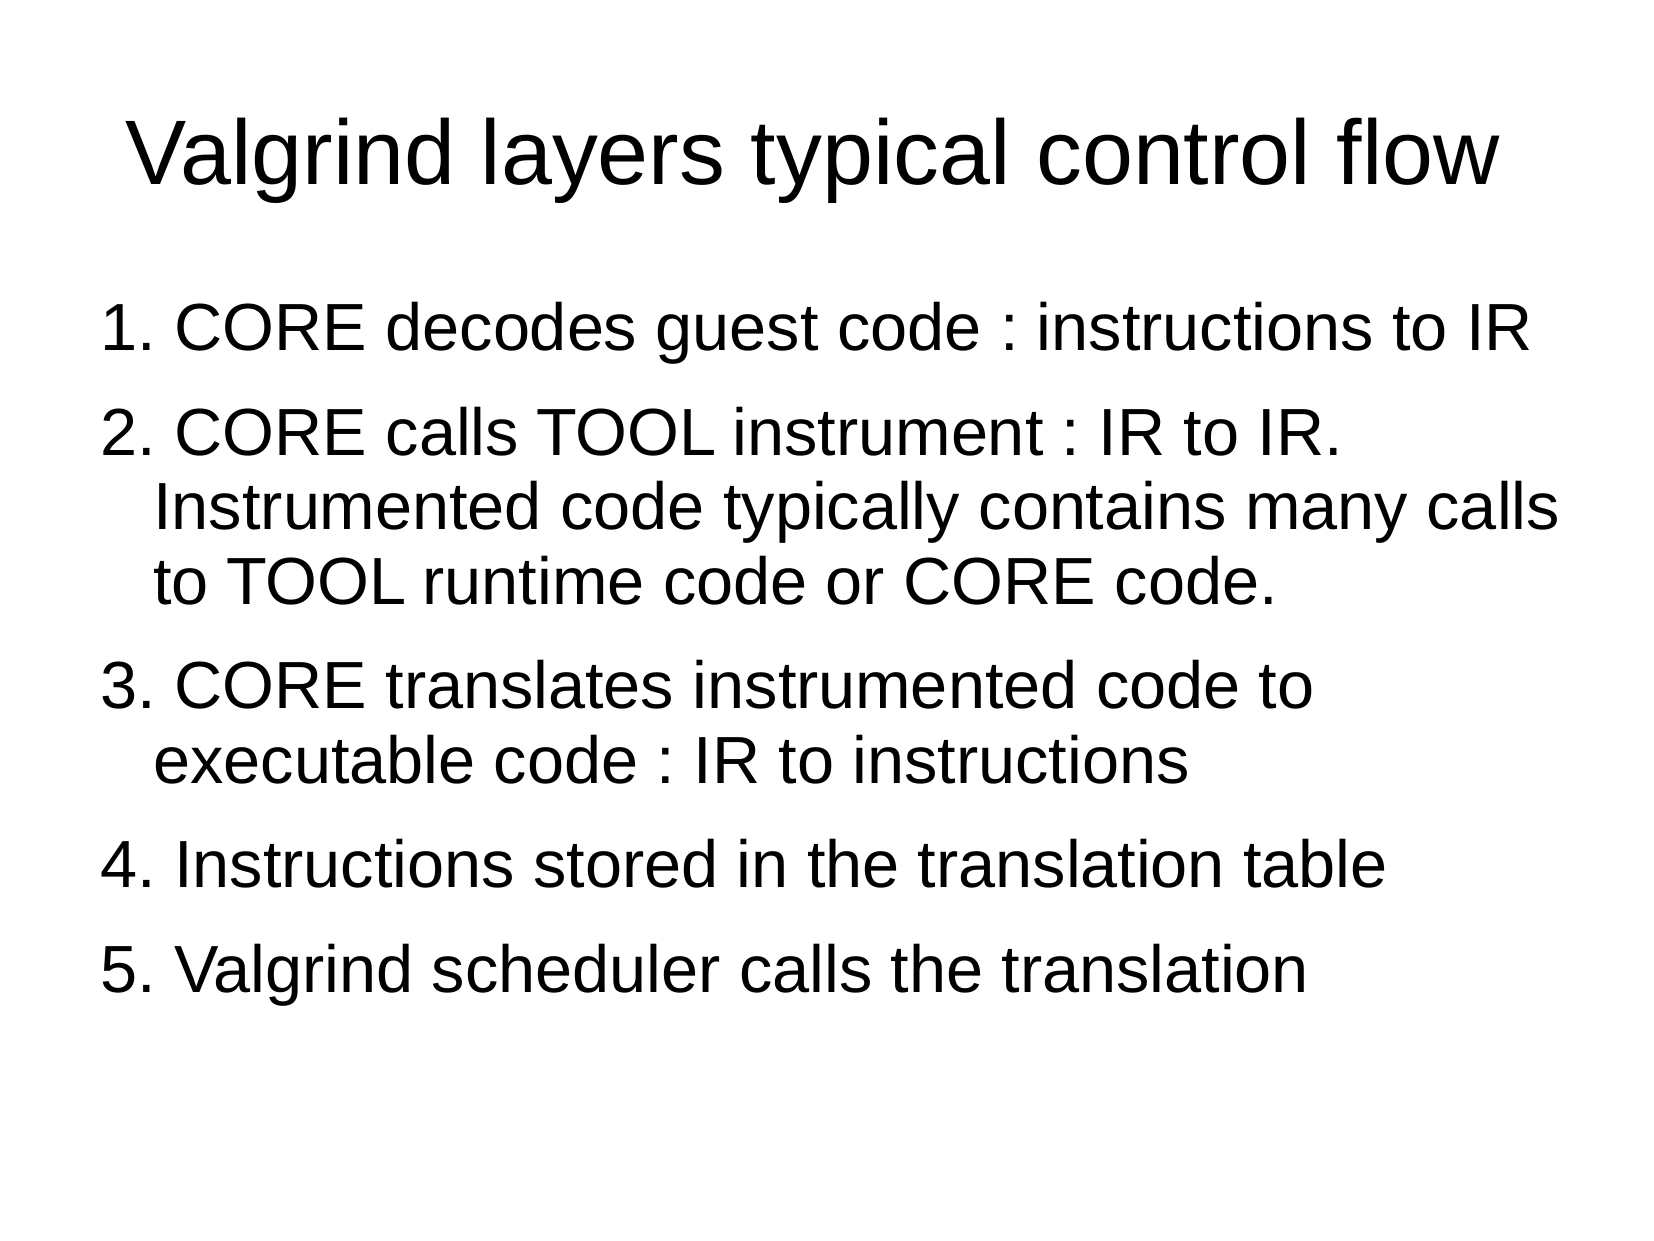

# Valgrind layers typical control flow
 CORE decodes guest code : instructions to IR
 CORE calls TOOL instrument : IR to IR.
Instrumented code typically contains many calls to TOOL runtime code or CORE code.
 CORE translates instrumented code to executable code : IR to instructions
 Instructions stored in the translation table
 Valgrind scheduler calls the translation